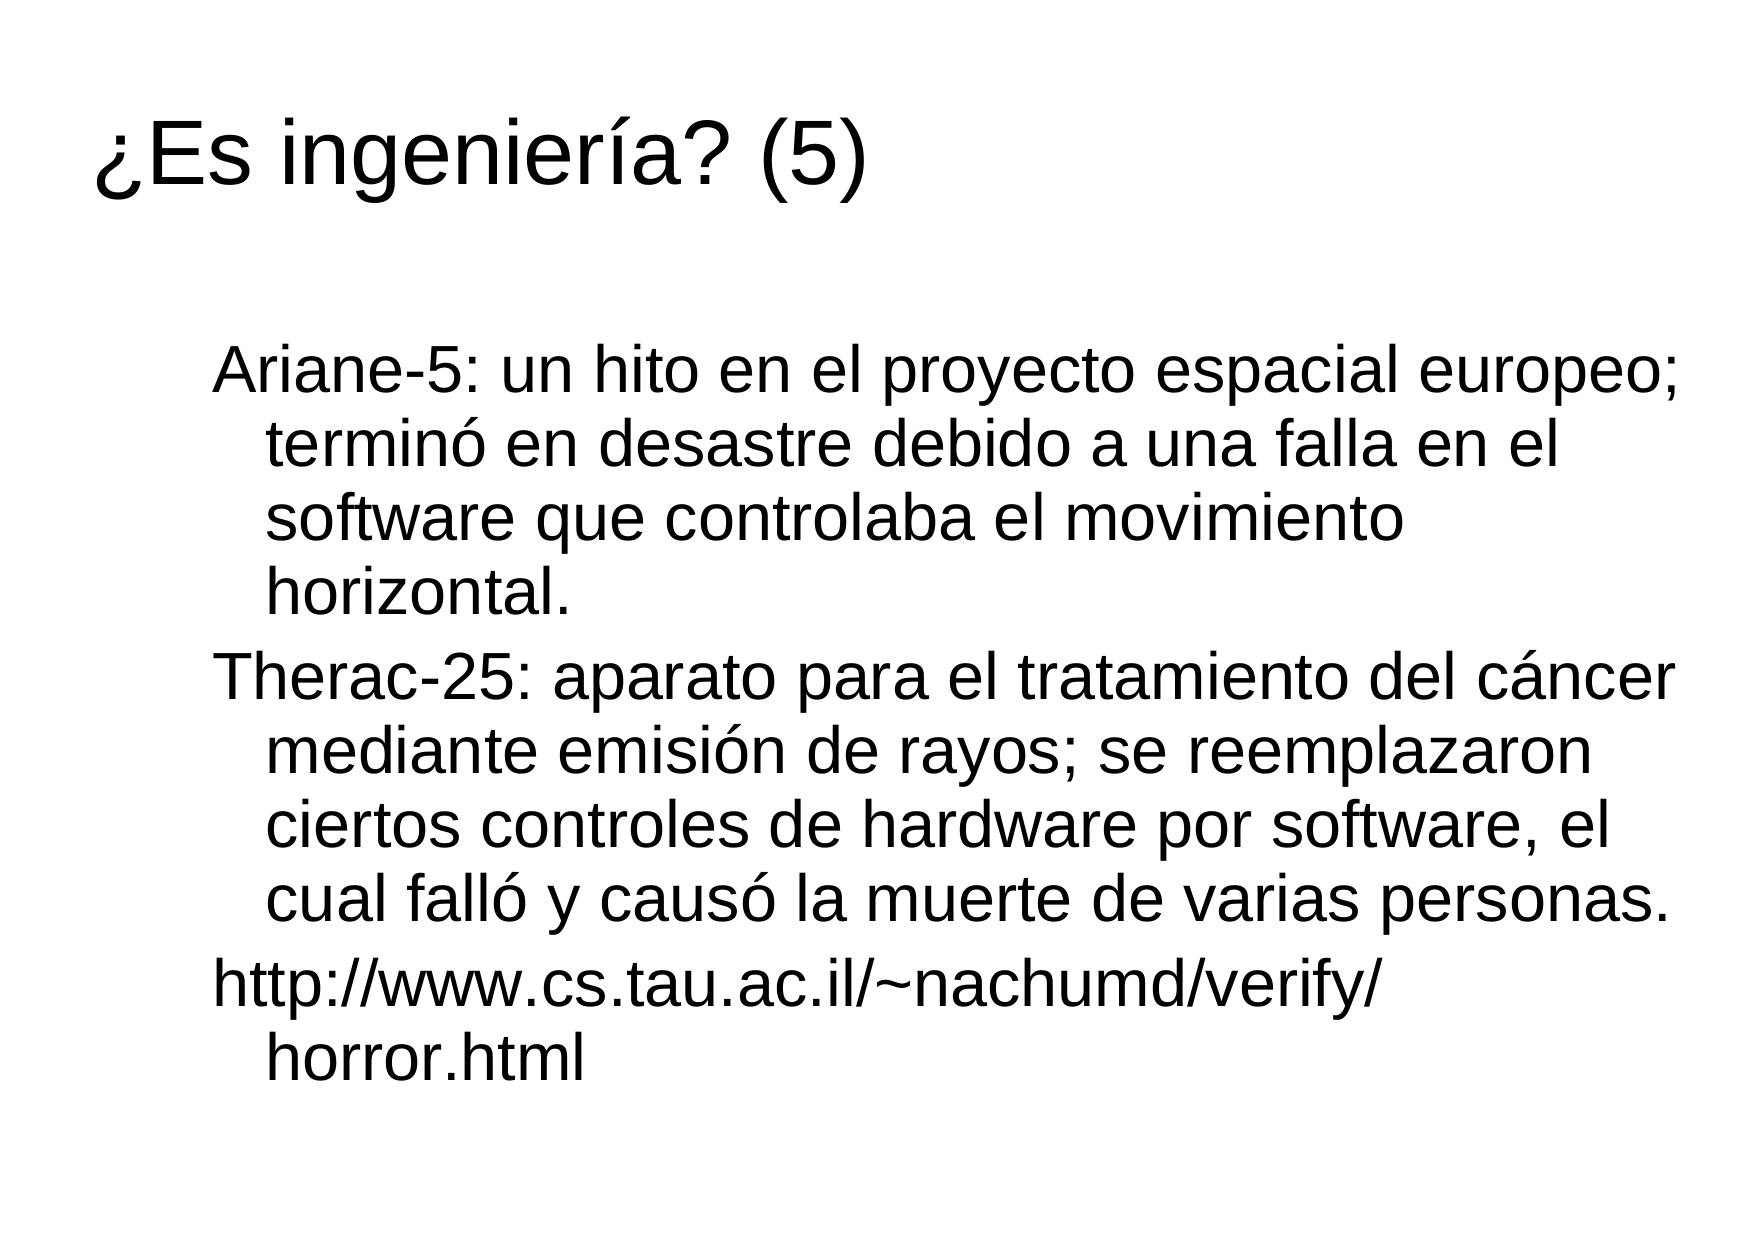

# ¿Es ingeniería? (5)
Ariane-5: un hito en el proyecto espacial europeo; terminó en desastre debido a una falla en el software que controlaba el movimiento horizontal.
Therac-25: aparato para el tratamiento del cáncer mediante emisión de rayos; se reemplazaron ciertos controles de hardware por software, el cual falló y causó la muerte de varias personas.
http://www.cs.tau.ac.il/~nachumd/verify/horror.html